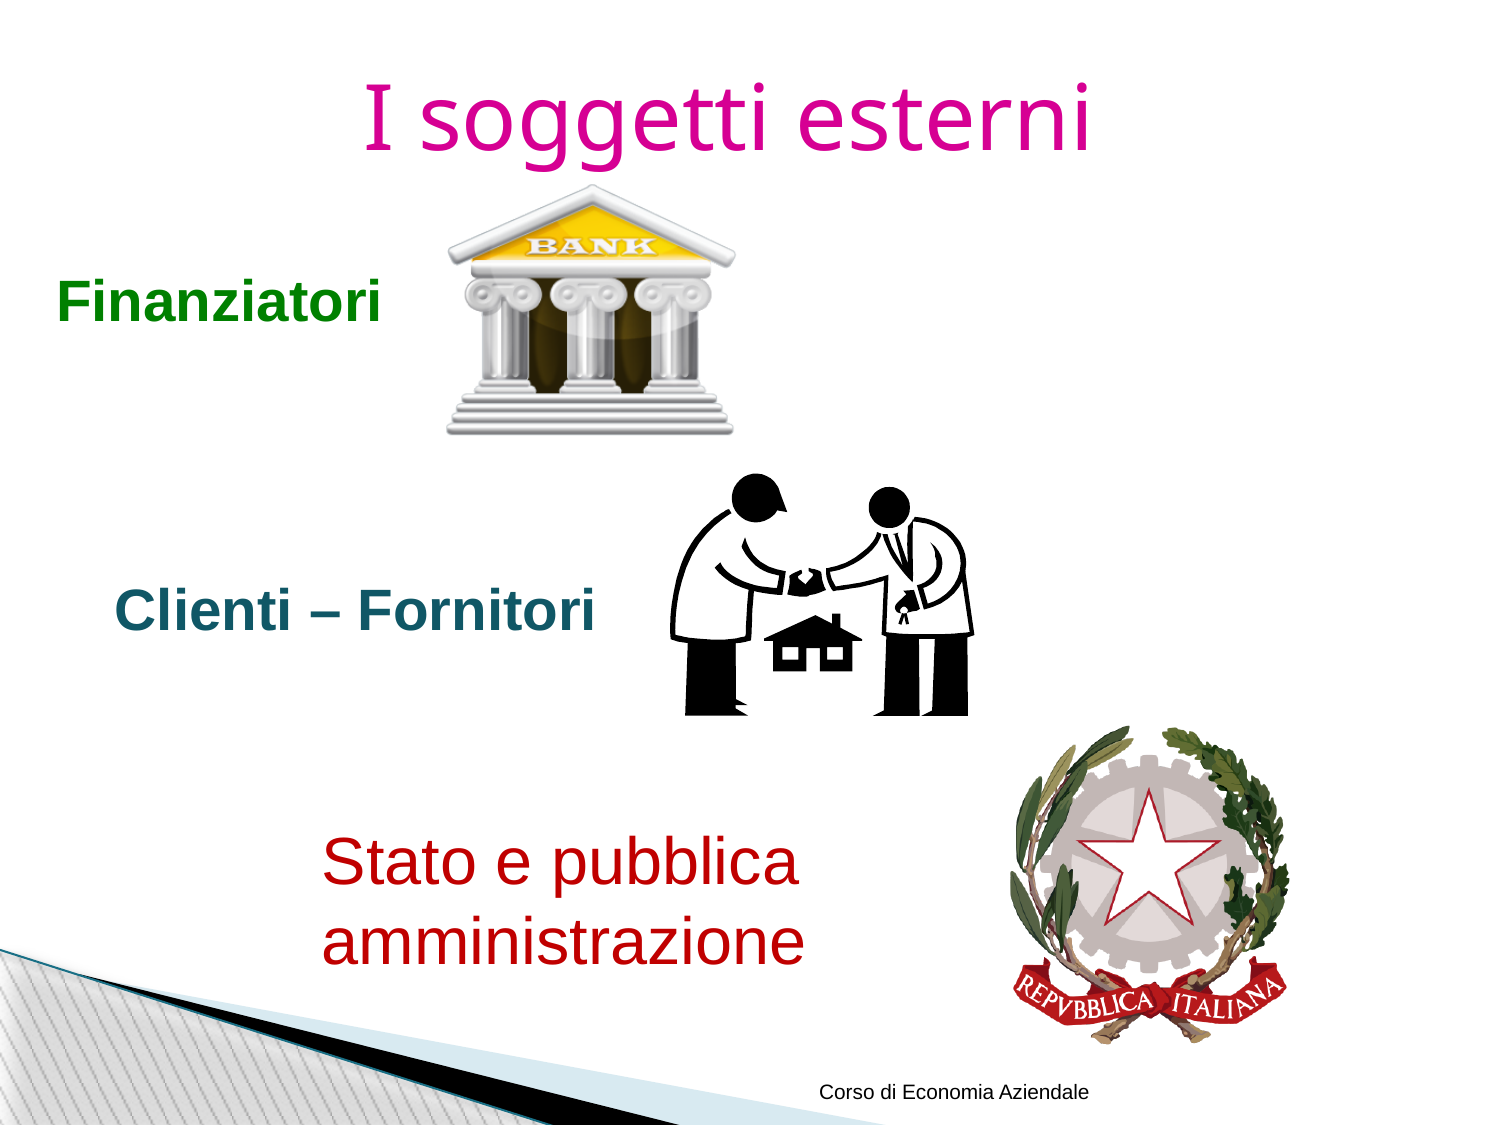

I soggetti esterni
Finanziatori
Clienti – Fornitori
Stato e pubblica amministrazione
Corso di Economia Aziendale